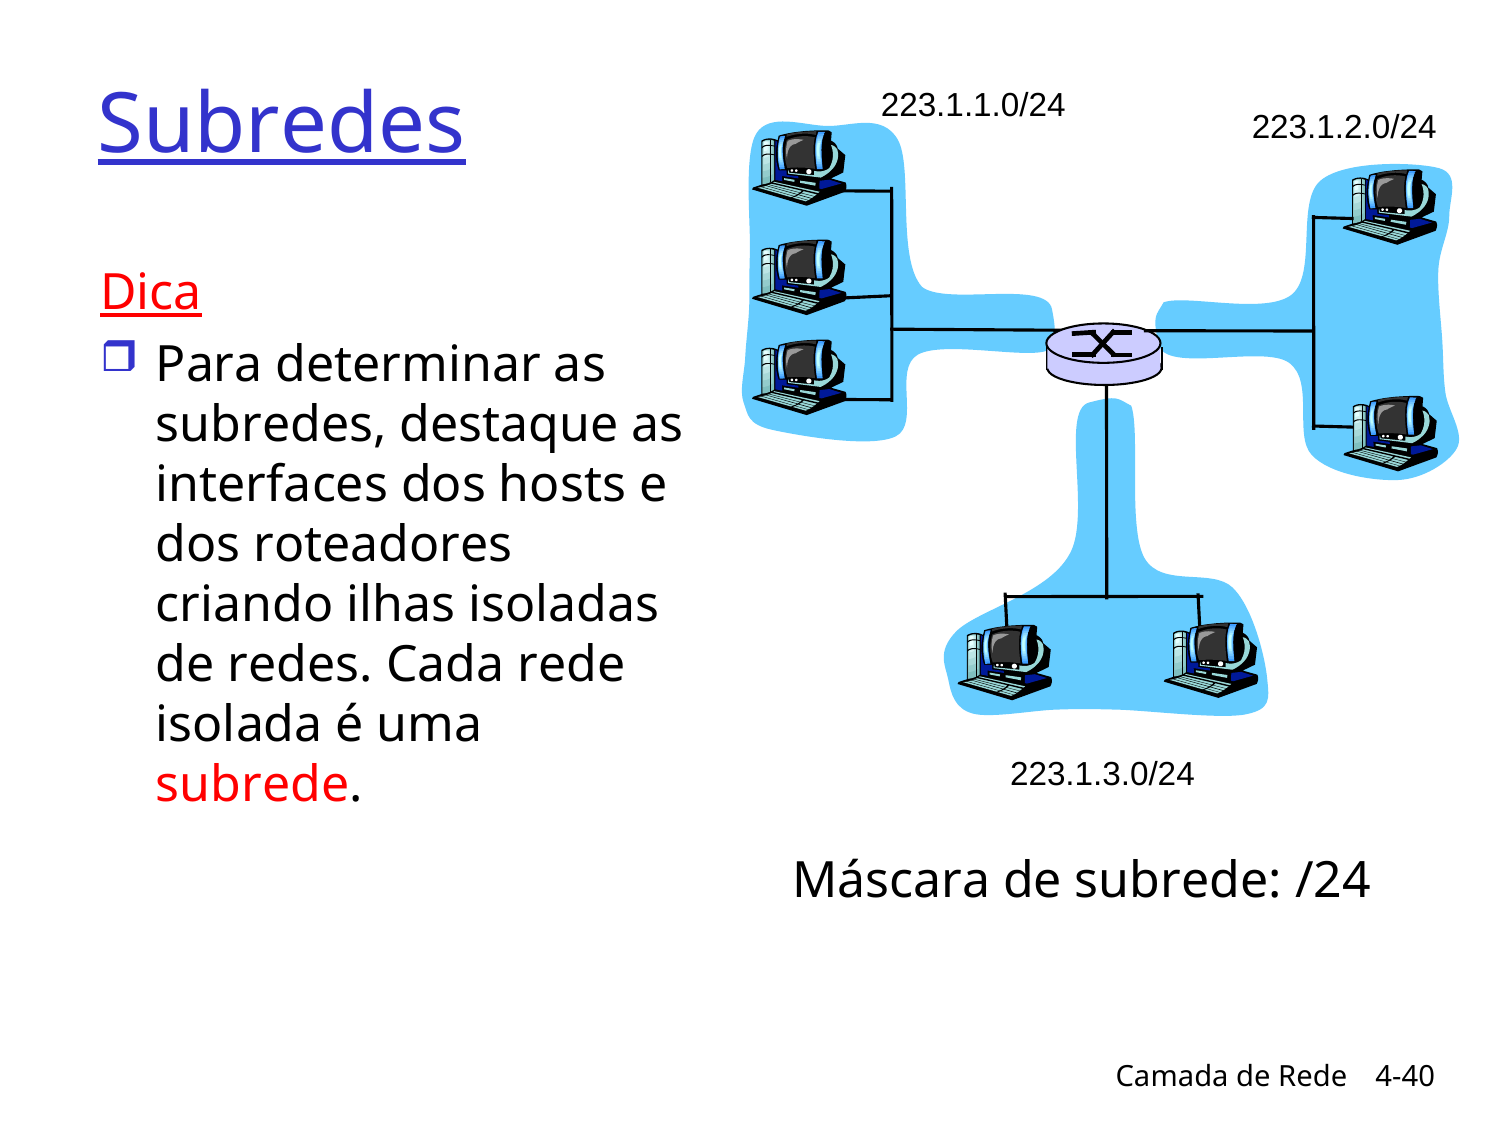

Subredes
223.1.1.0/24
223.1.2.0/24
Dica
Para determinar as subredes, destaque as interfaces dos hosts e dos roteadores criando ilhas isoladas de redes. Cada rede isolada é uma subrede.
223.1.3.0/24
Máscara de subrede: /24
Camada de Rede